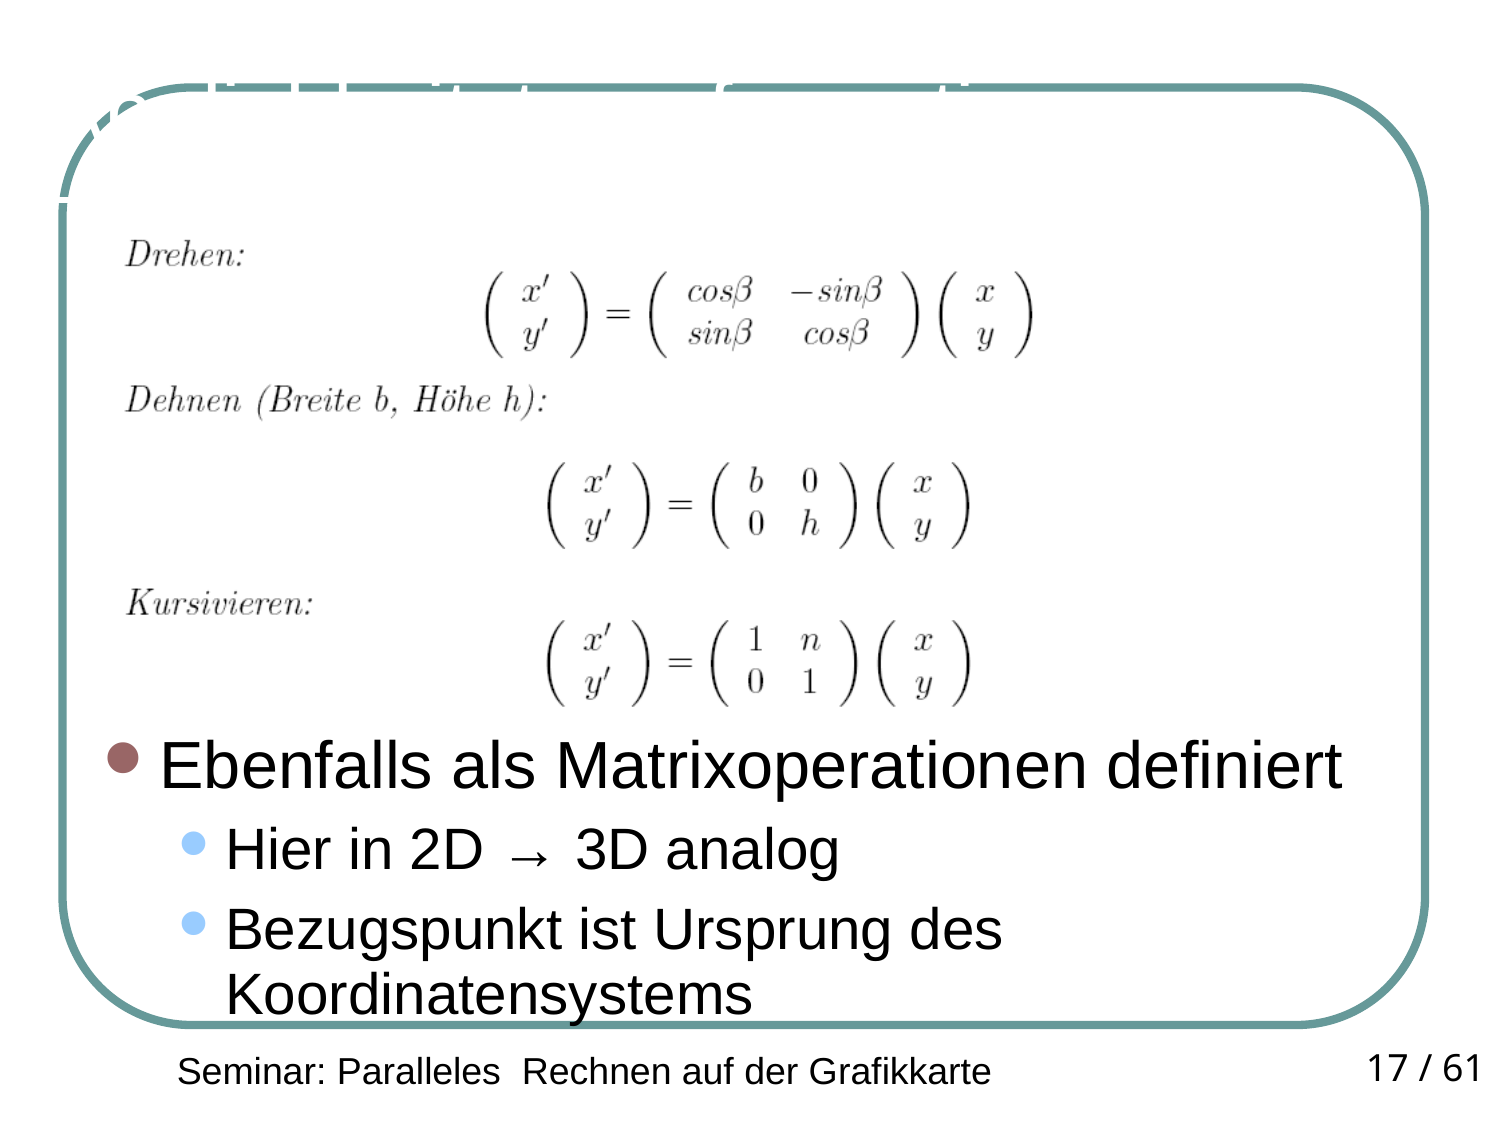

# Ähnlichkeitstransformationen
Ebenfalls als Matrixoperationen definiert
Hier in 2D → 3D analog
Bezugspunkt ist Ursprung des Koordinatensystems
Seminar: Paralleles Rechnen auf der Grafikkarte
17